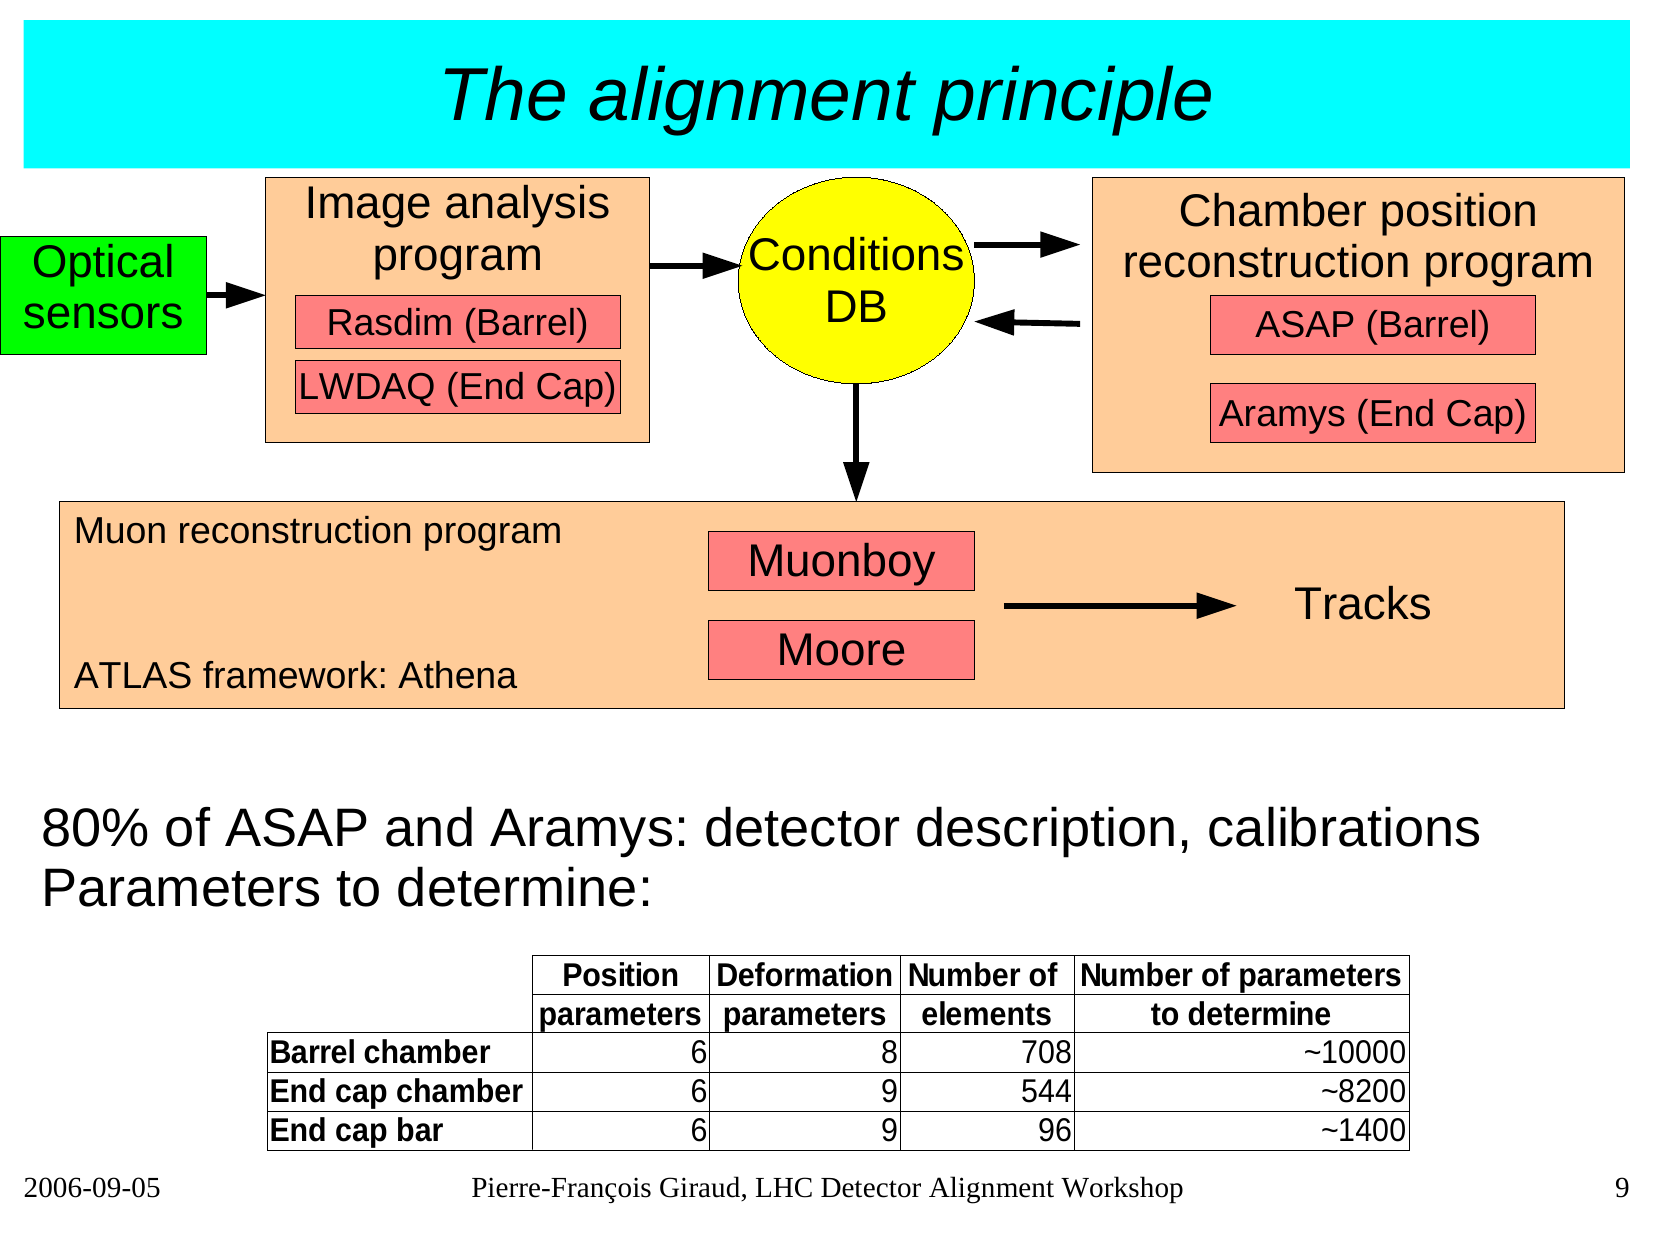

# The alignment principle
Image analysis program
Rasdim (Barrel)
LWDAQ (End Cap)
Conditions
DB
Chamber position
reconstruction program
Chamber position
reconstruction program
ASAP (Barrel)
ASAP (Barrel)
Aramys (End Cap)
Aramys (End Cap)
Optical sensors
Muon reconstruction program
Muonboy
Tracks
Moore
ATLAS framework: Athena
80% of ASAP and Aramys: detector description, calibrations
Parameters to determine:
2006-09-05
Pierre-François Giraud, LHC Detector Alignment Workshop
9